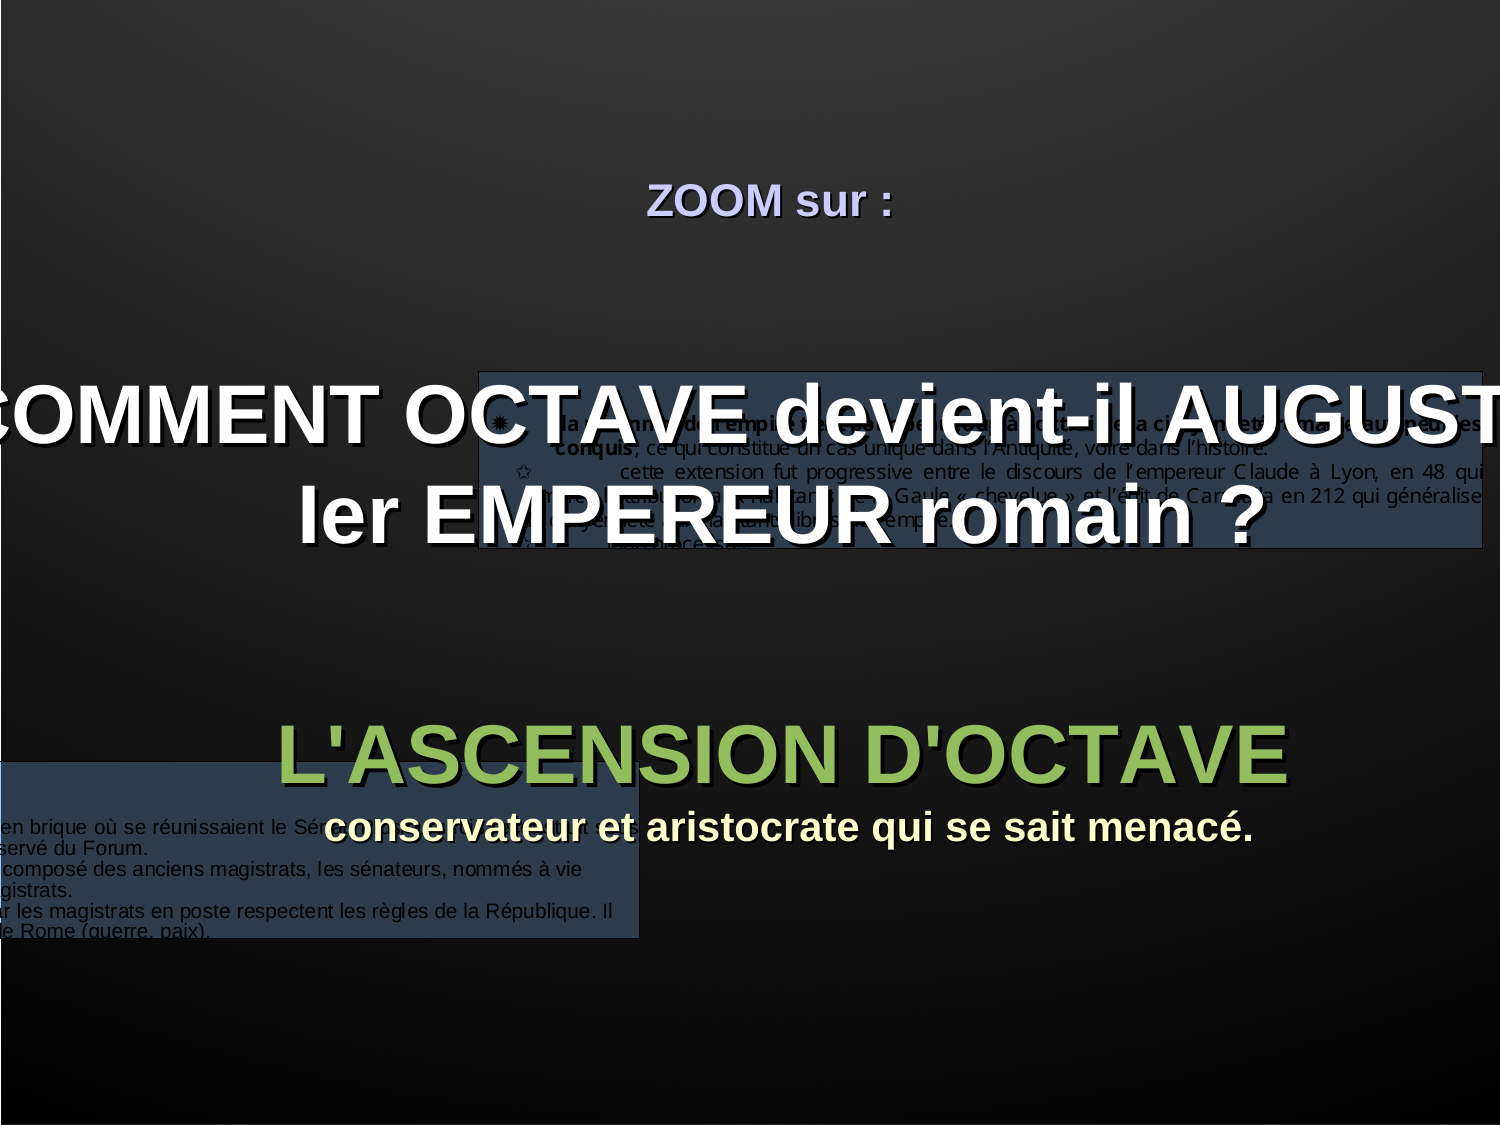

ZOOM sur :
COMMENT OCTAVE devient-il AUGUSTE,
Ier EMPEREUR romain ?
L'ASCENSION D'OCTAVE
 conservateur et aristocrate qui se sait menacé.